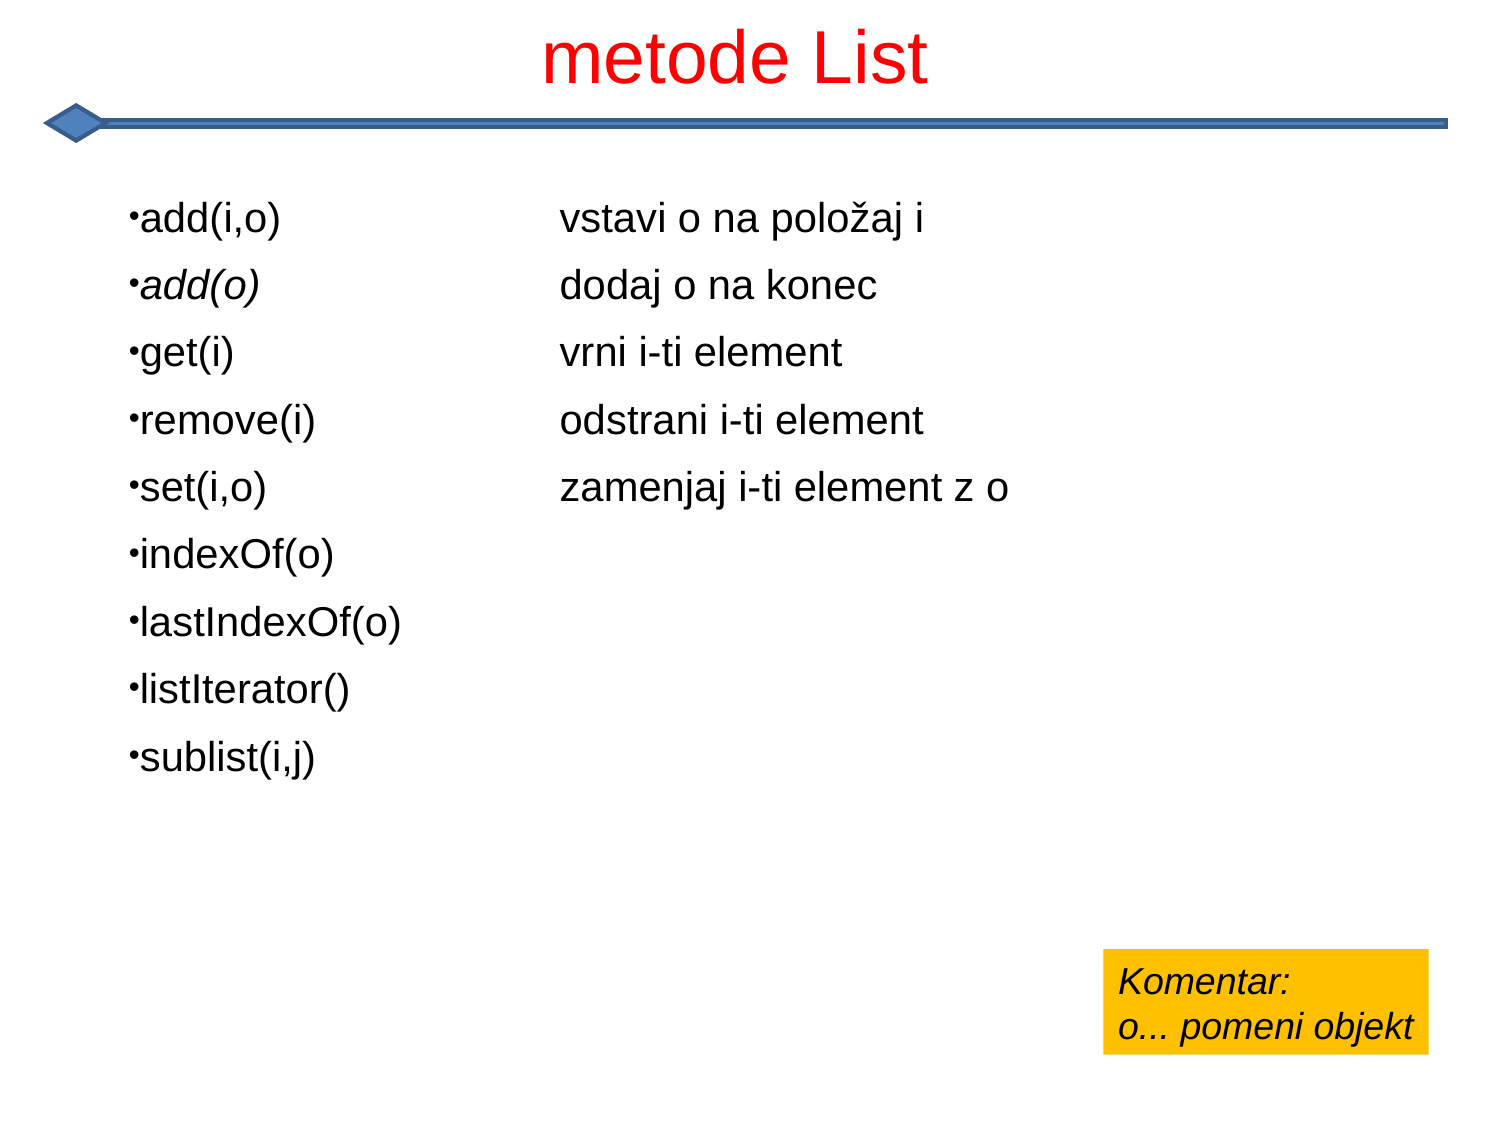

# metode List
add(i,o)			vstavi o na položaj i
add(o) 			dodaj o na konec
get(i) 			vrni i-ti element
remove(i) 			odstrani i-ti element
set(i,o) 			zamenjaj i-ti element z o
indexOf(o)
lastIndexOf(o)
listIterator()
sublist(i,j)
Komentar:
o... pomeni objekt